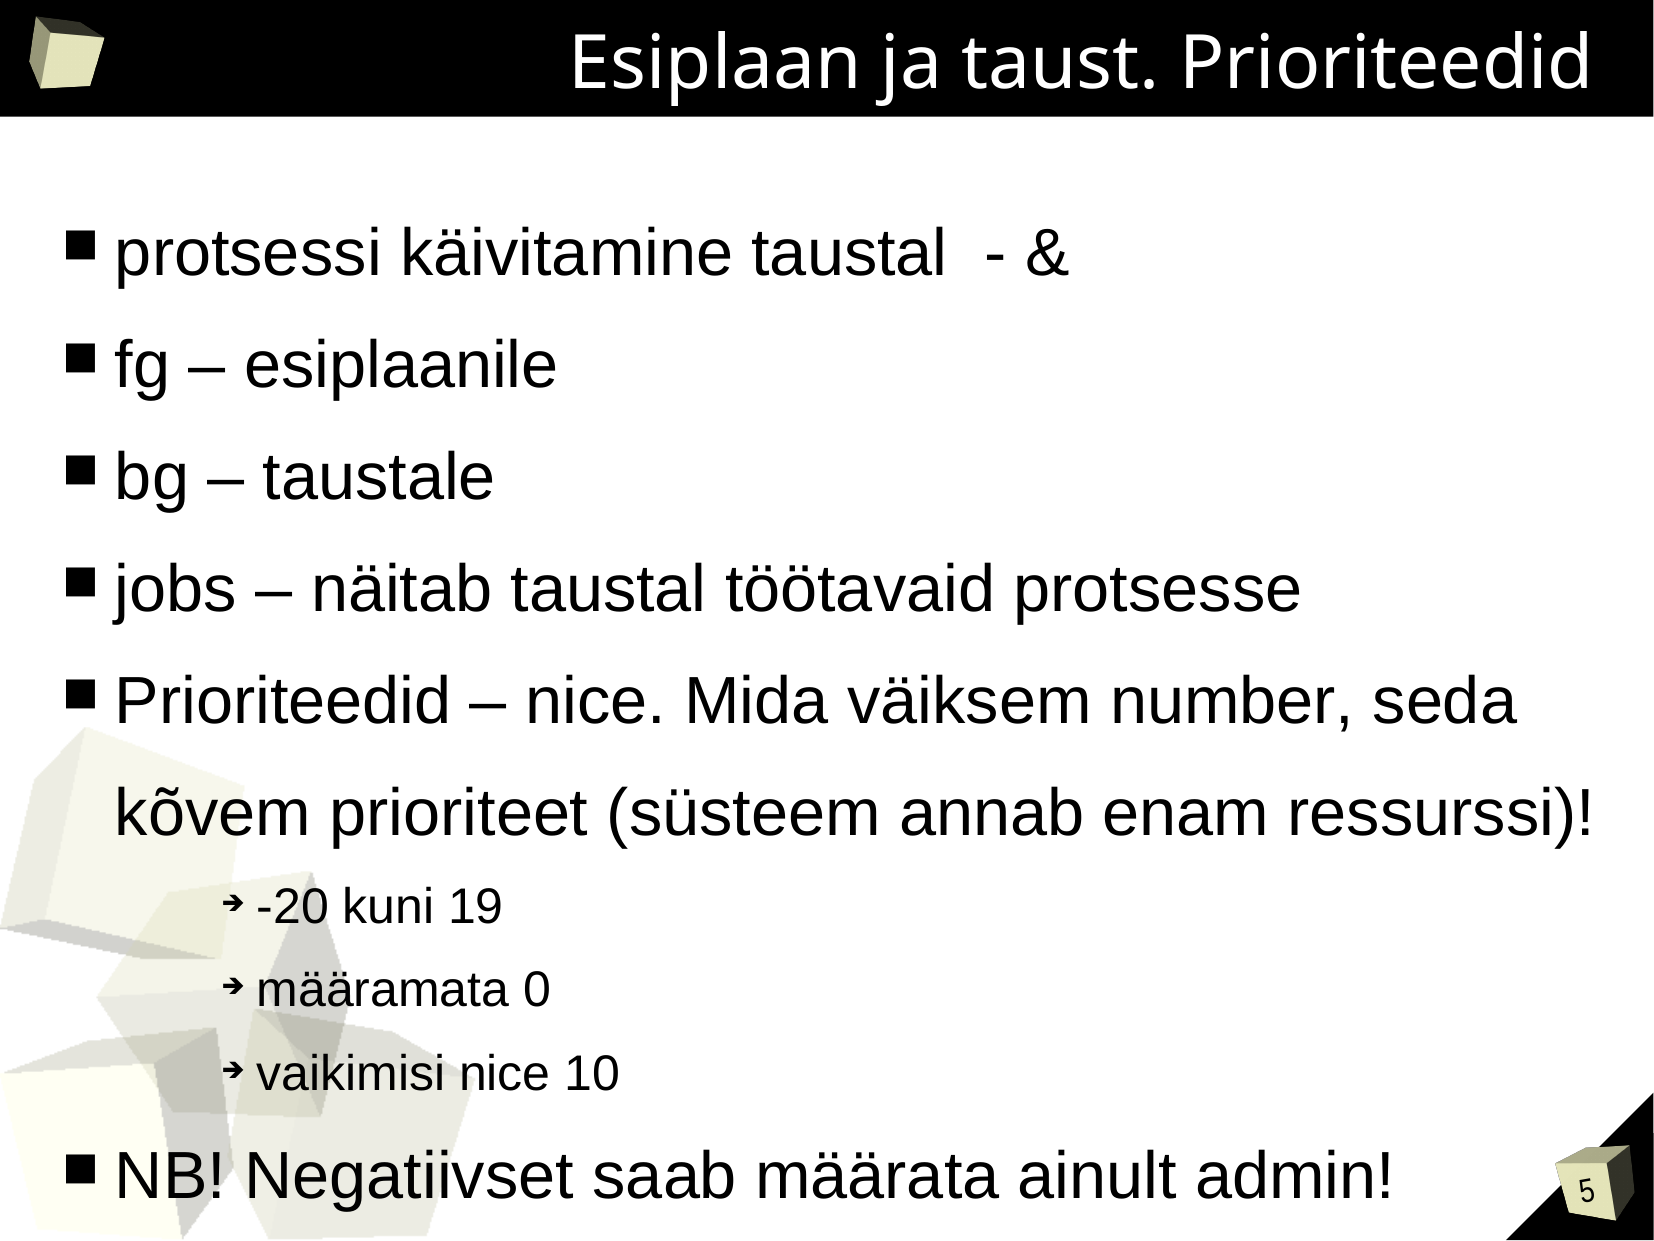

# Esiplaan ja taust. Prioriteedid
protsessi käivitamine taustal - &
fg – esiplaanile
bg – taustale
jobs – näitab taustal töötavaid protsesse
Prioriteedid – nice. Mida väiksem number, seda kõvem prioriteet (süsteem annab enam ressurssi)!
-20 kuni 19
määramata 0
vaikimisi nice 10
NB! Negatiivset saab määrata ainult admin!